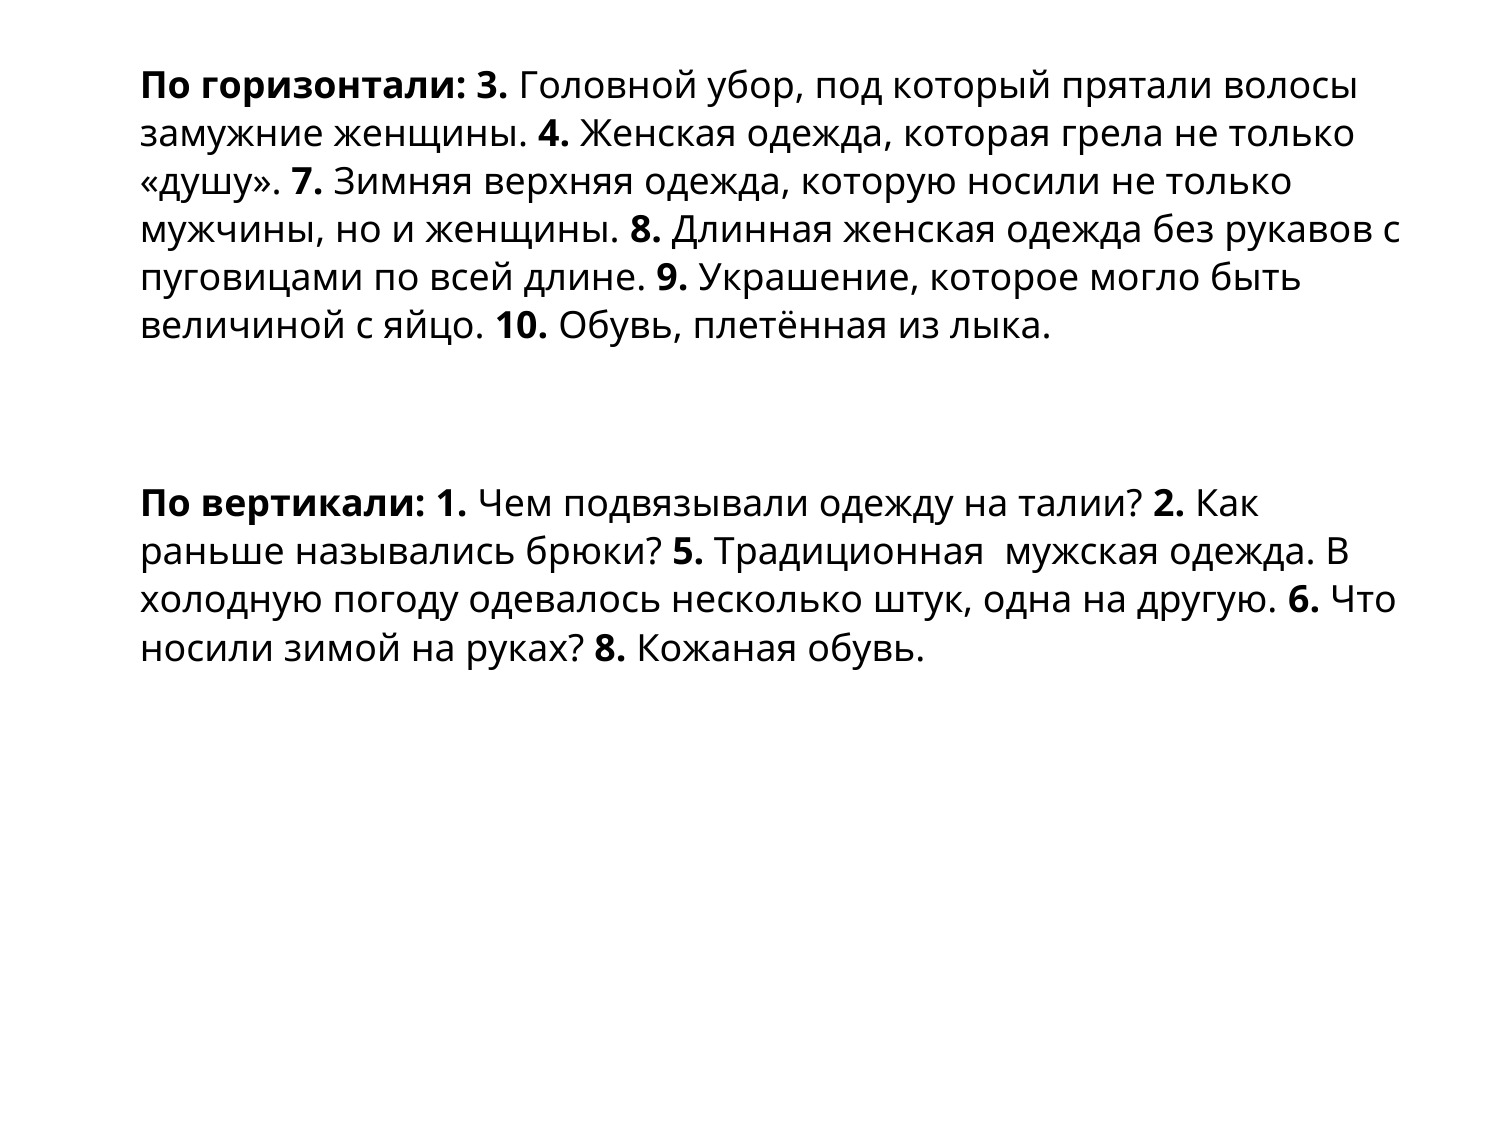

По горизонтали: 3. Головной убор, под который прятали волосы замужние женщины. 4. Женская одежда, которая грела не только «душу». 7. Зимняя верхняя одежда, которую носили не только мужчины, но и женщины. 8. Длинная женская одежда без рукавов с пуговицами по всей длине. 9. Украшение, которое могло быть величиной с яйцо. 10. Обувь, плетённая из лыка.
По вертикали: 1. Чем подвязывали одежду на талии? 2. Как раньше назывались брюки? 5. Традиционная мужская одежда. В холодную погоду одевалось несколько штук, одна на другую. 6. Что носили зимой на руках? 8. Кожаная обувь.